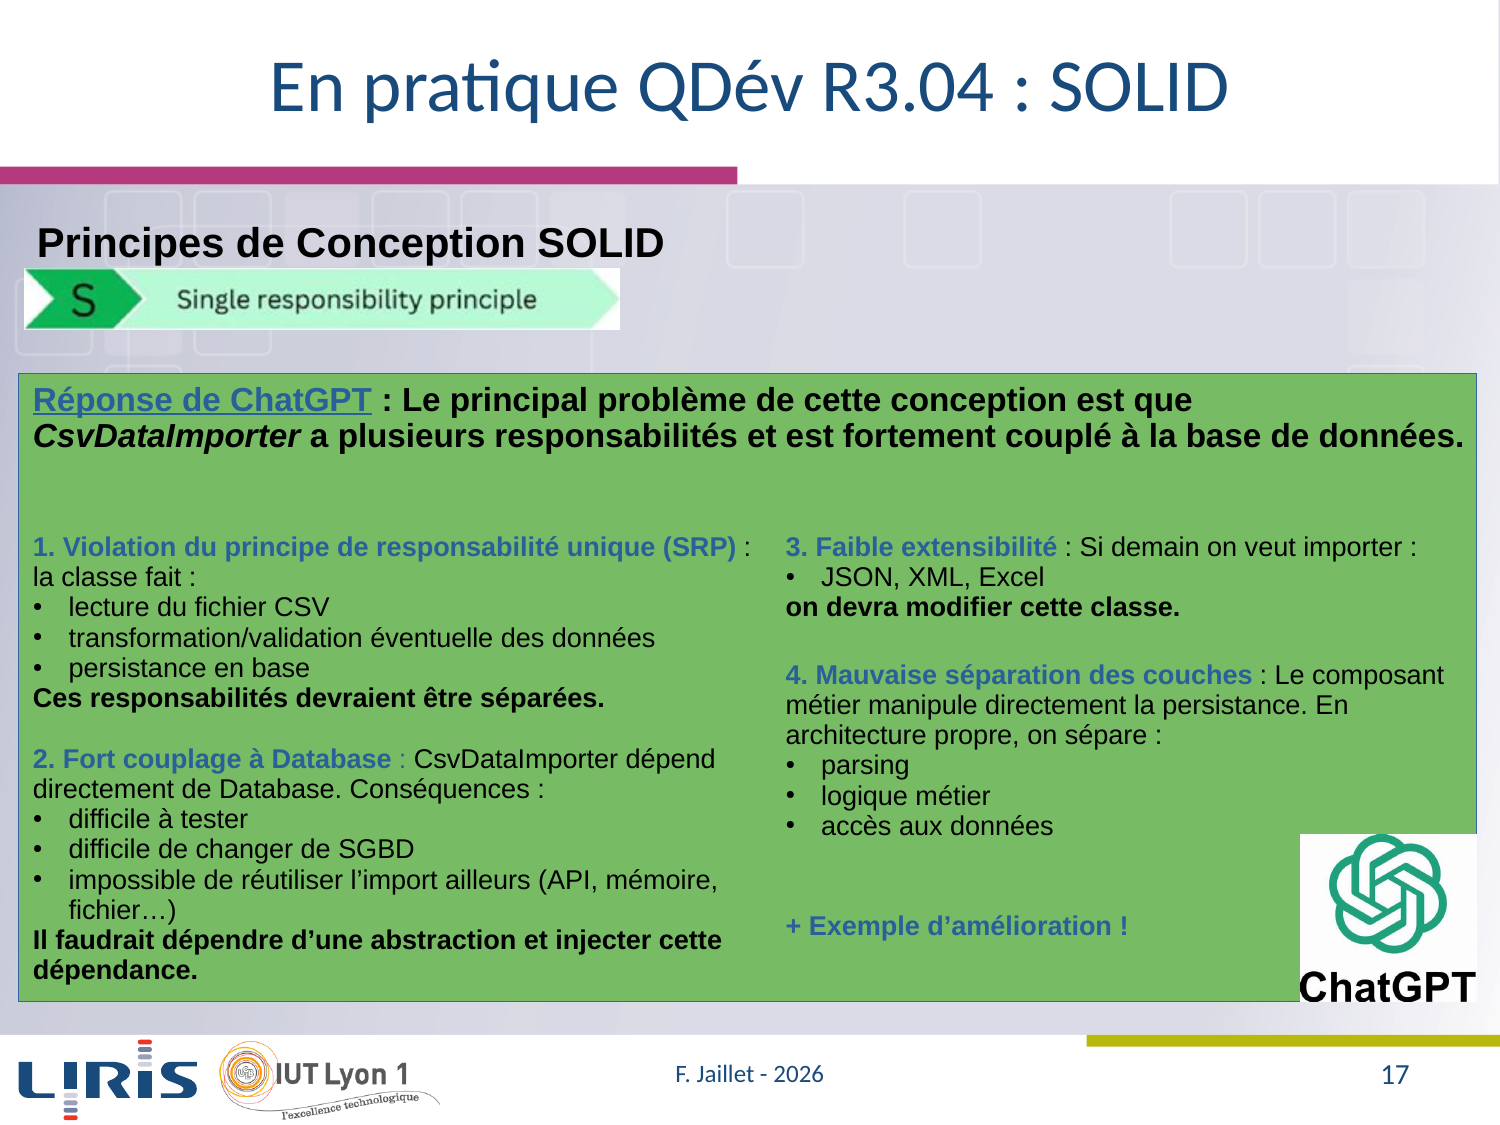

# En pratique QDév R3.04 : SOLID
Principes de Conception SOLID
Réponse de ChatGPT : Le principal problème de cette conception est que CsvDataImporter a plusieurs responsabilités et est fortement couplé à la base de données.
1. Violation du principe de responsabilité unique (SRP) : la classe fait :
lecture du fichier CSV
transformation/validation éventuelle des données
persistance en base
Ces responsabilités devraient être séparées.
2. Fort couplage à Database : CsvDataImporter dépend directement de Database. Conséquences :
difficile à tester
difficile de changer de SGBD
impossible de réutiliser l’import ailleurs (API, mémoire, fichier…)
Il faudrait dépendre d’une abstraction et injecter cette dépendance.
3. Faible extensibilité : Si demain on veut importer :
JSON, XML, Excel
on devra modifier cette classe.
4. Mauvaise séparation des couches : Le composant métier manipule directement la persistance. En architecture propre, on sépare :
parsing
logique métier
accès aux données
+ Exemple d’amélioration !
F. Jaillet - 2026